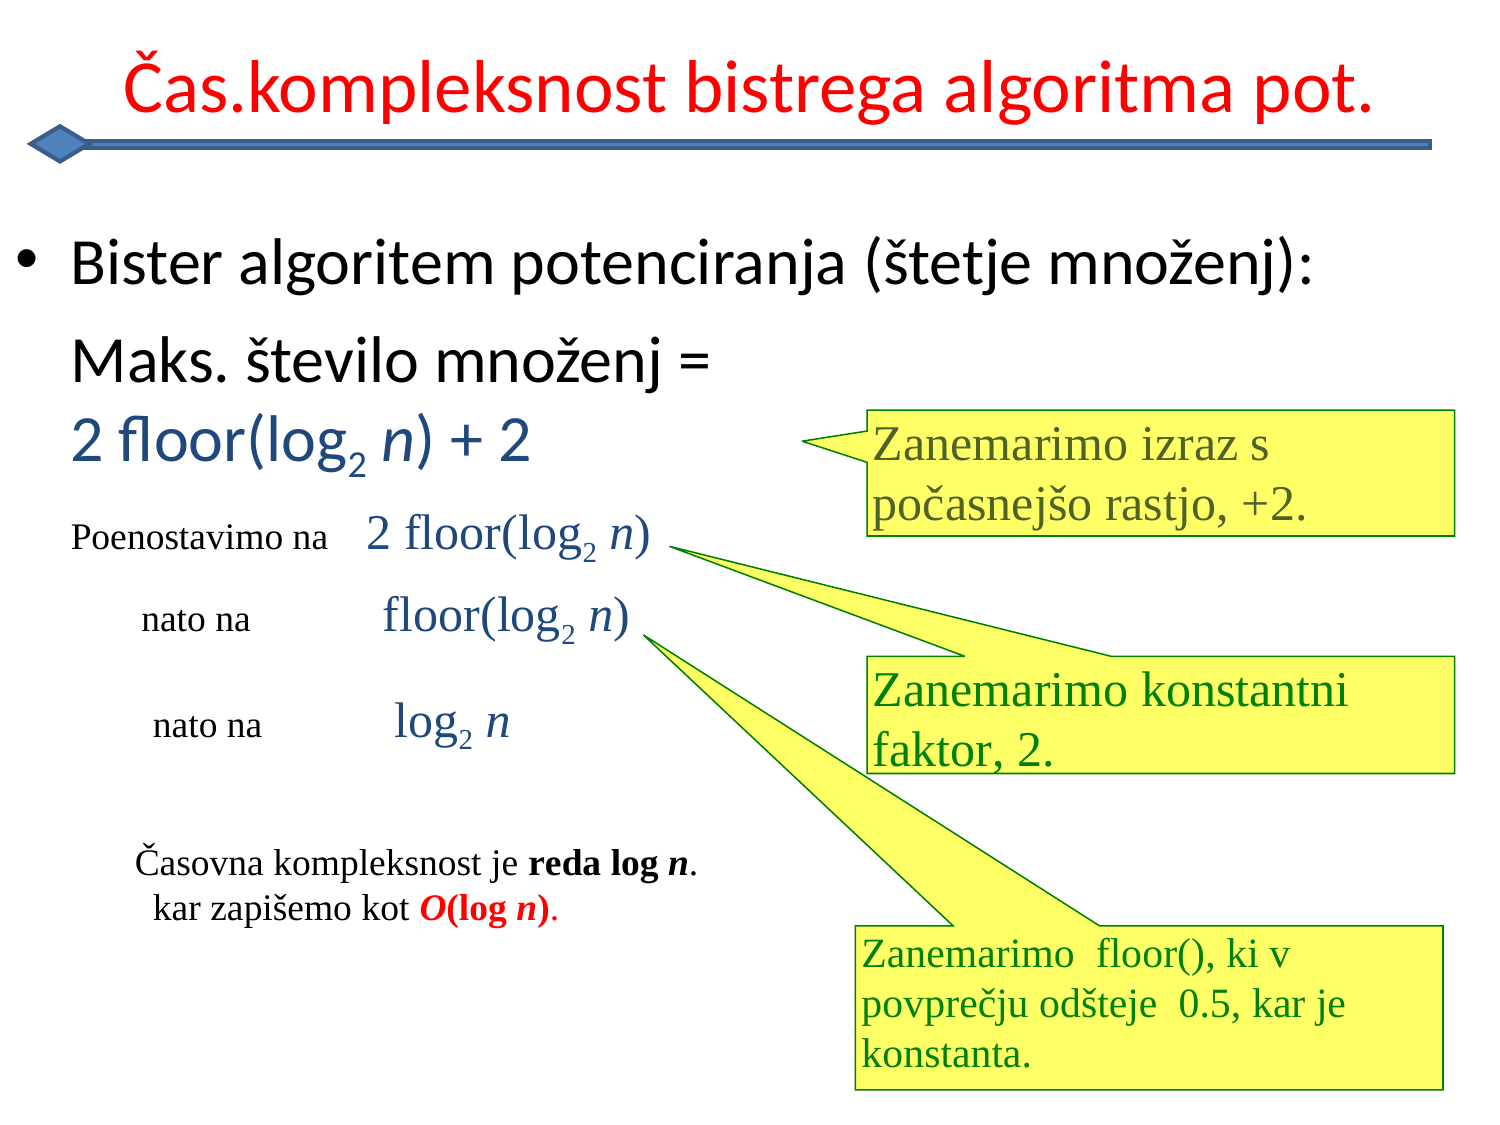

# Čas.kompleksnost bistrega algoritma pot.
Bister algoritem potenciranja (štetje množenj):
	Maks. število množenj =
	2 floor(log2 n) + 2
Zanemarimo izraz s počasnejšo rastjo, +2.
	Poenostavimo na 2 floor(log2 n)
	nato na	floor(log2 n)
Zanemarimo konstantni faktor, 2.
	nato na	log2 n
 Časovna kompleksnost je reda log n.
kar zapišemo kot O(log n).
Zanemarimo floor(), ki v povprečju odšteje 0.5, kar je konstanta.